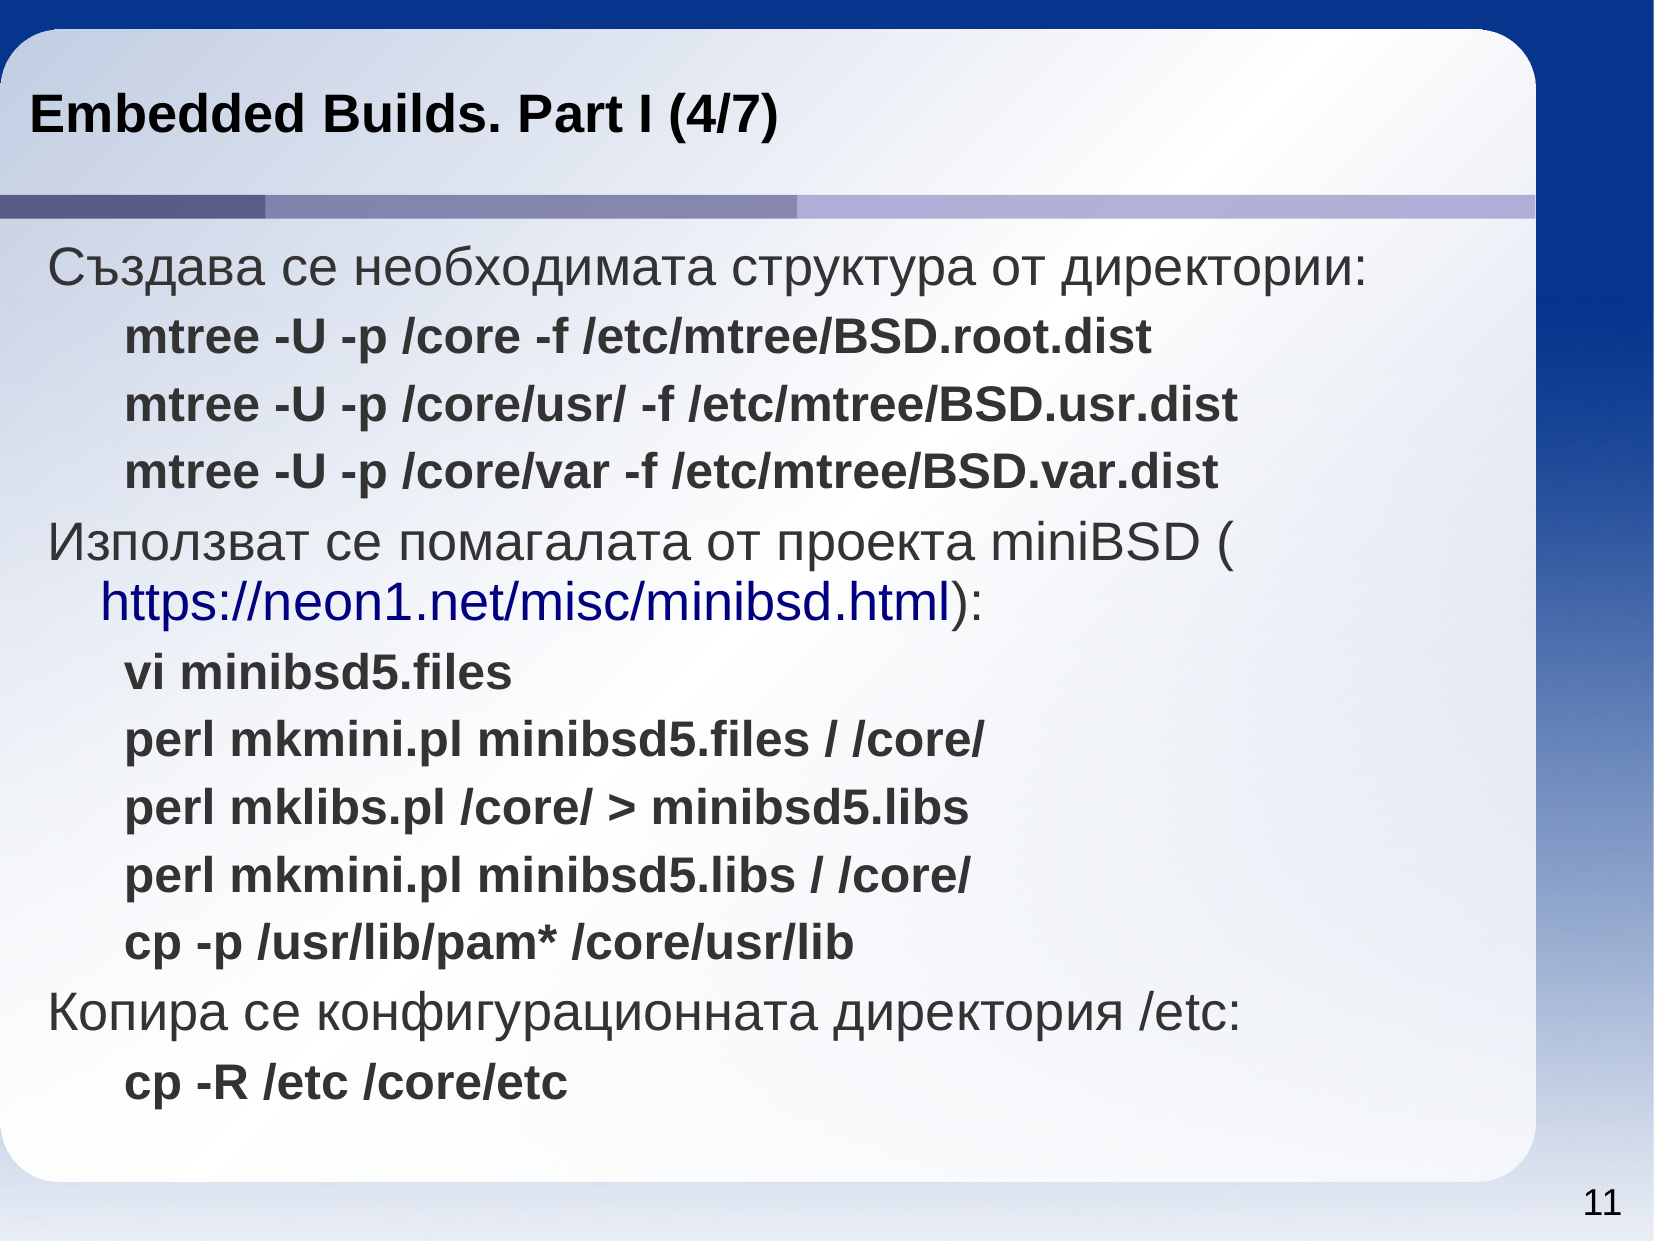

# Embedded Builds. Part I (4/7)
Създава се необходимата структура от директории:
mtree -U -p /core -f /etc/mtree/BSD.root.dist
mtree -U -p /core/usr/ -f /etc/mtree/BSD.usr.dist
mtree -U -p /core/var -f /etc/mtree/BSD.var.dist
Използват се помагалата от проекта miniBSD (https://neon1.net/misc/minibsd.html):
vi minibsd5.files
perl mkmini.pl minibsd5.files / /core/
perl mklibs.pl /core/ > minibsd5.libs
perl mkmini.pl minibsd5.libs / /core/
cp -p /usr/lib/pam* /core/usr/lib
Копира се конфигурационната директория /etc:
cp -R /etc /core/etc
11